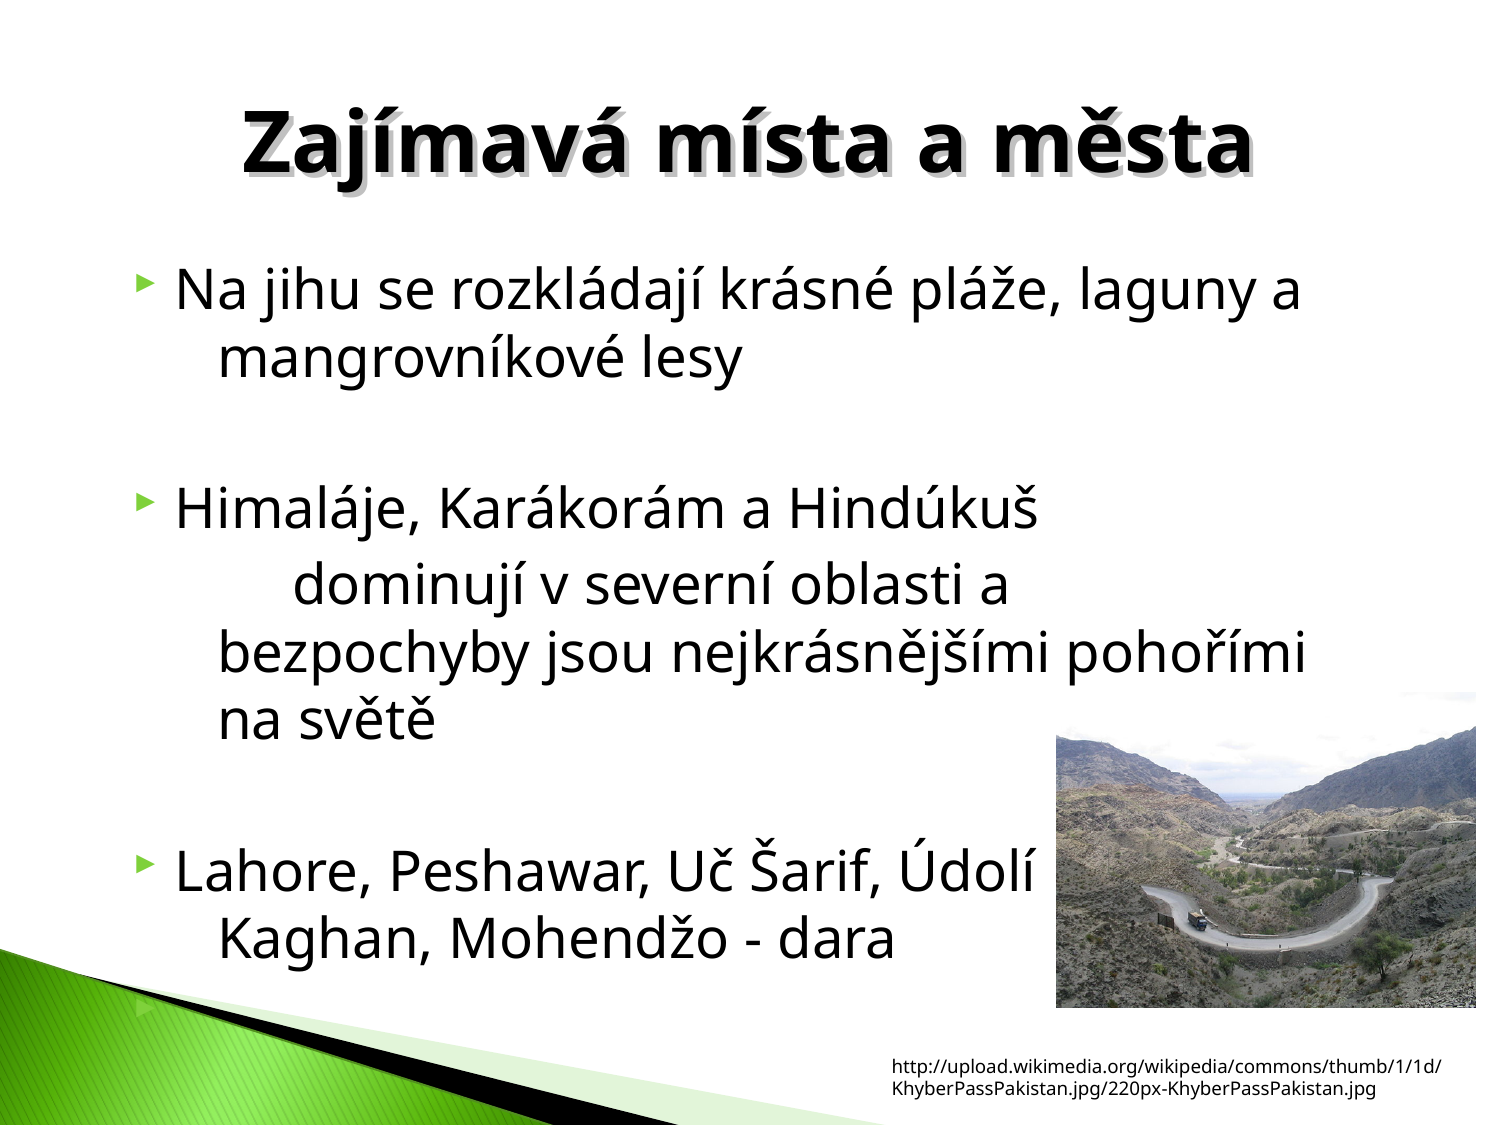

Zajímavá místa a města
# Na jihu se rozkládají krásné pláže, laguny a mangrovníkové lesy
Himaláje, Karákorám a Hindúkuš
	dominují v severní oblasti a bezpochyby jsou nejkrásnějšími pohořími na světě
Lahore, Peshawar, Uč Šarif, Údolí Kaghan, Mohendžo - dara
http://upload.wikimedia.org/wikipedia/commons/thumb/1/1d/KhyberPassPakistan.jpg/220px-KhyberPassPakistan.jpg